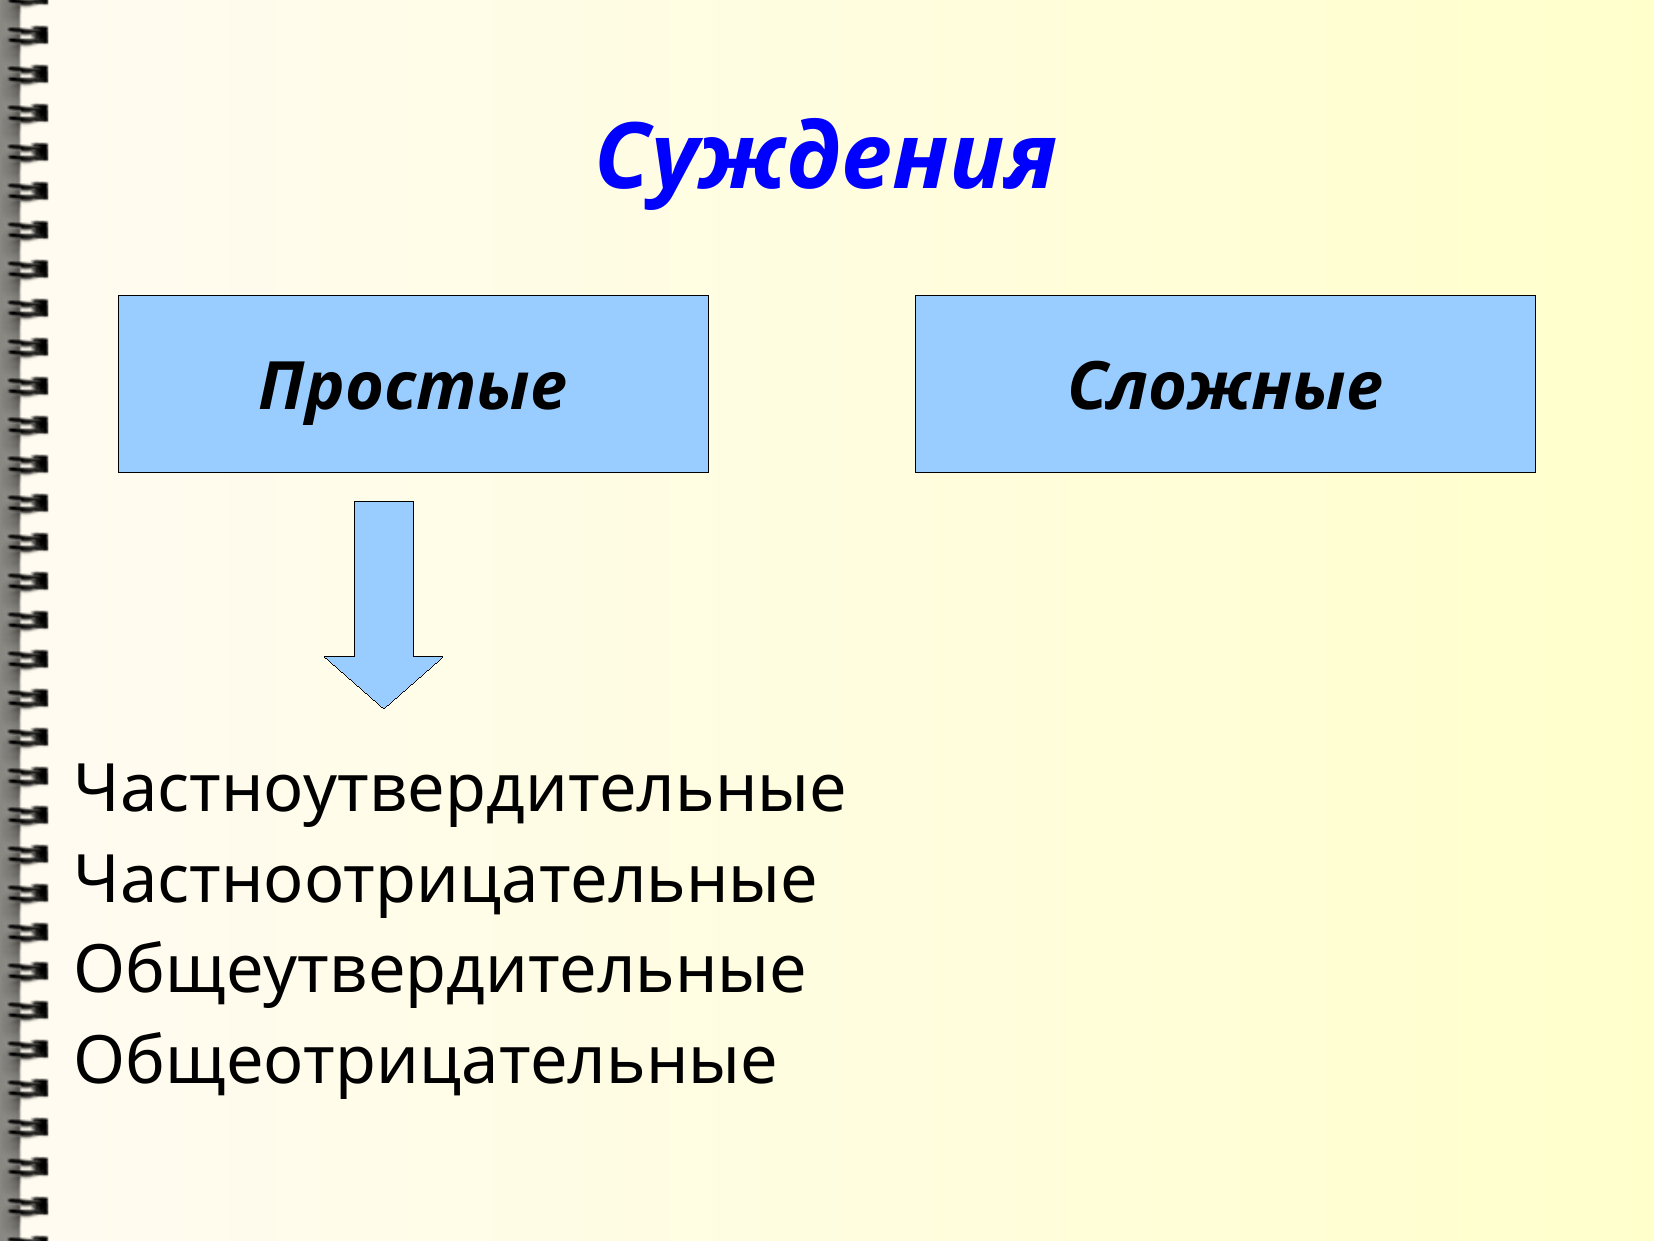

# Суждения
Простые
Сложные
Частноутвердительные
Частноотрицательные
Общеутвердительные
Общеотрицательные